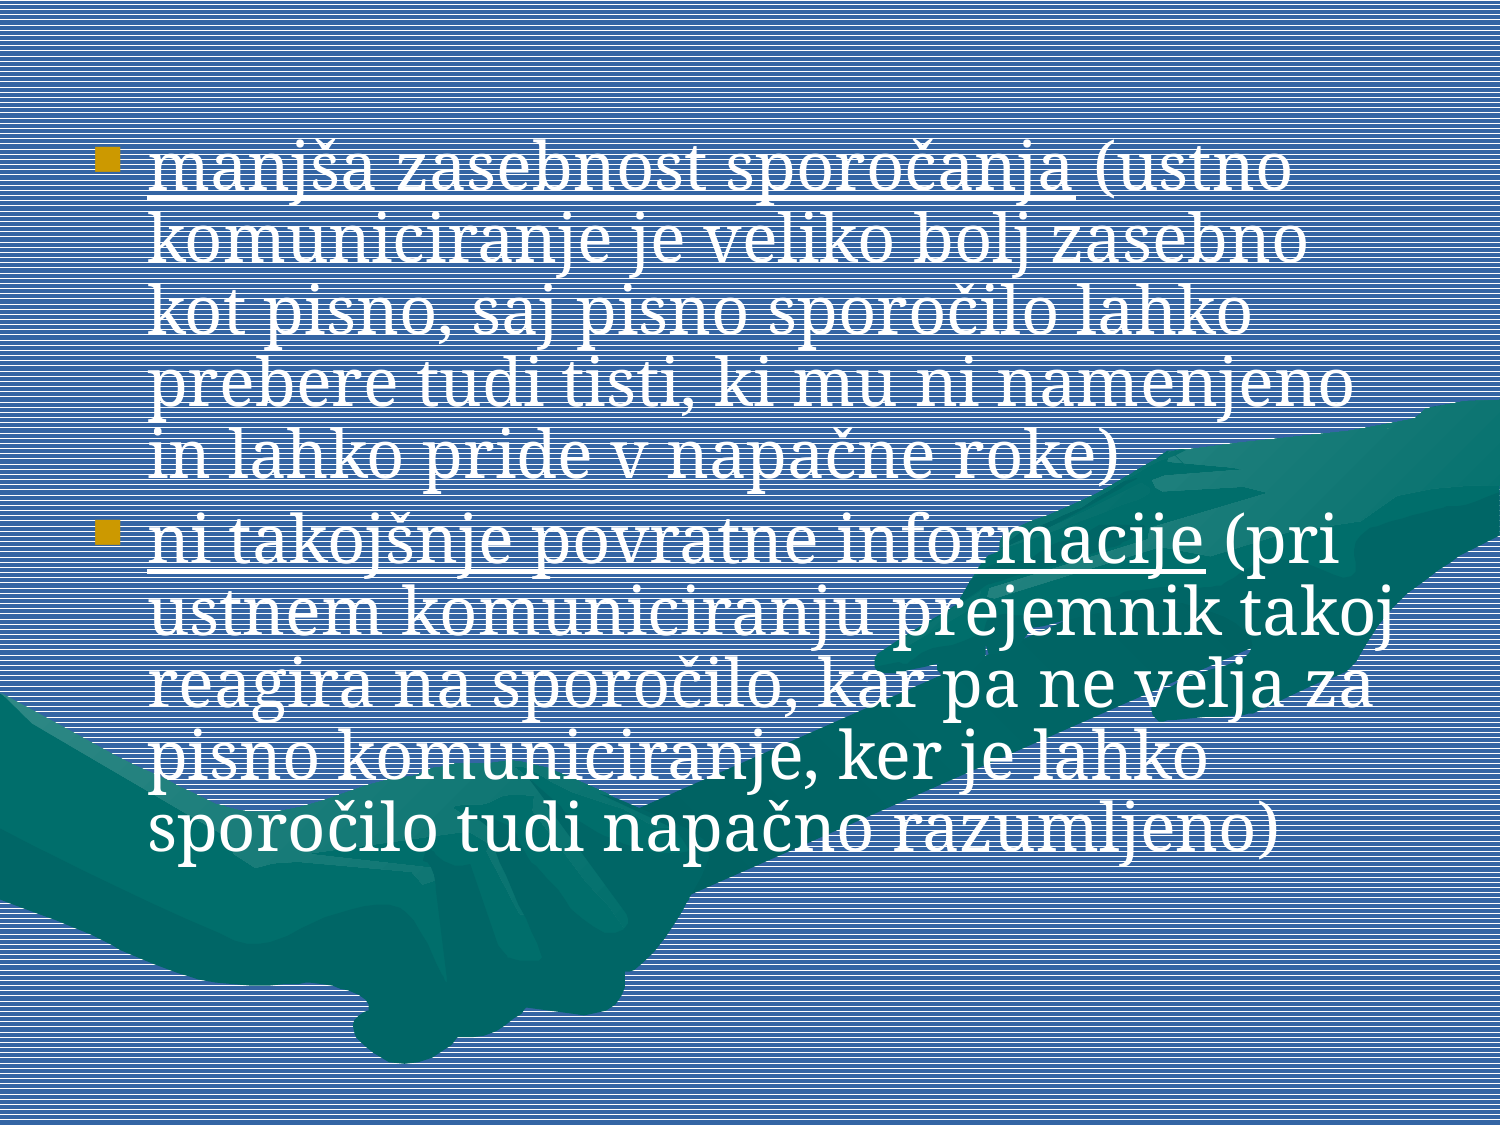

# manjša zasebnost sporočanja (ustno komuniciranje je veliko bolj zasebno kot pisno, saj pisno sporočilo lahko prebere tudi tisti, ki mu ni namenjeno in lahko pride v napačne roke)
ni takojšnje povratne informacije (pri ustnem komuniciranju prejemnik takoj reagira na sporočilo, kar pa ne velja za pisno komuniciranje, ker je lahko sporočilo tudi napačno razumljeno)